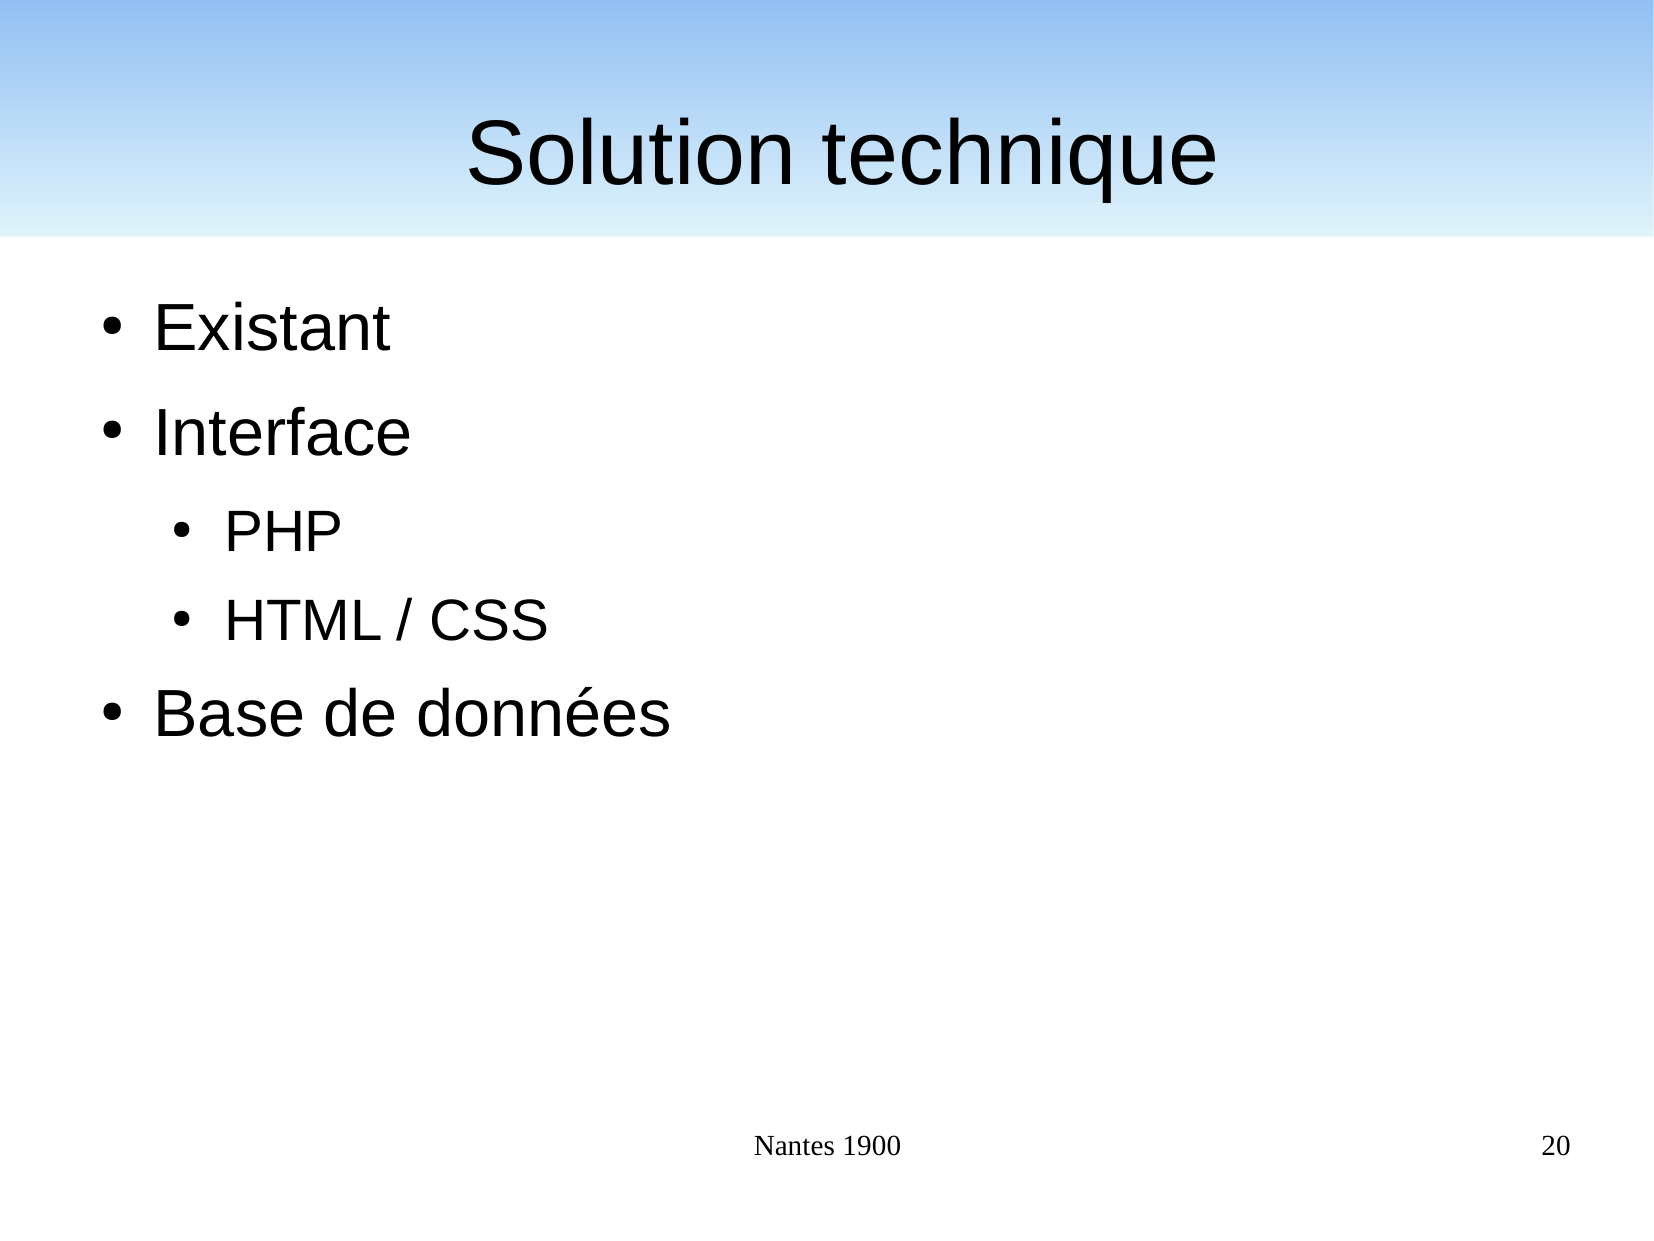

# Solution technique
Existant
Interface
PHP
HTML / CSS
Base de données
Nantes 1900
20